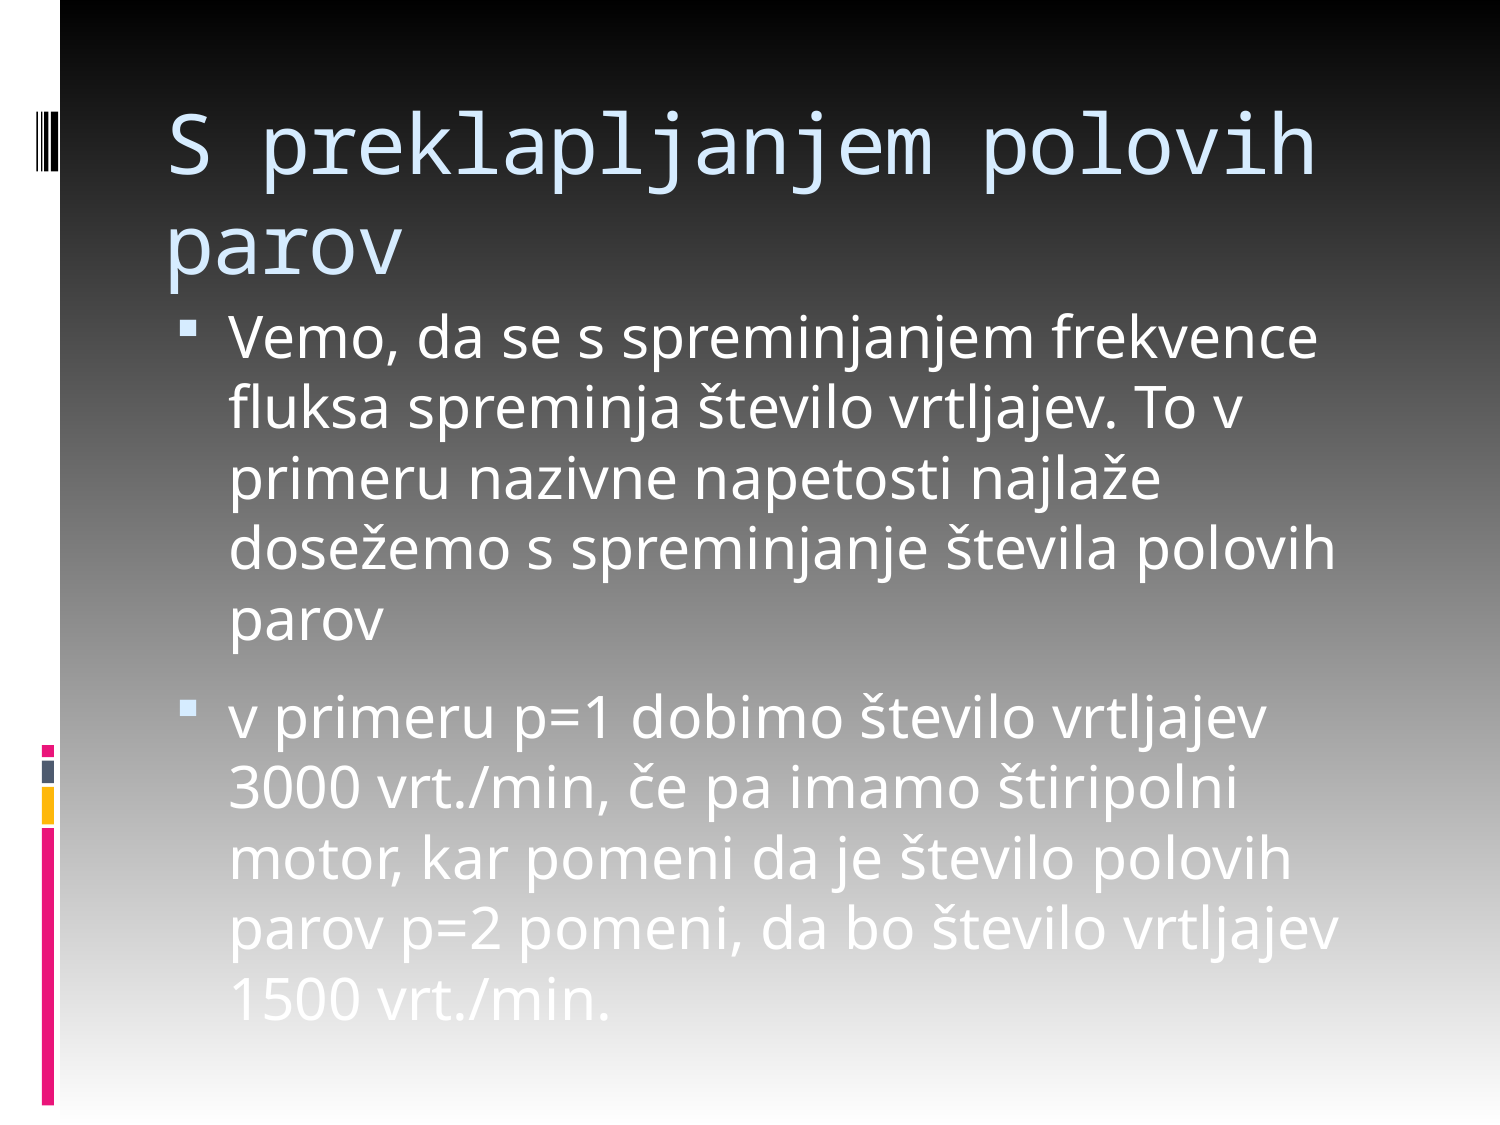

# S preklapljanjem polovih parov
Vemo, da se s spreminjanjem frekvence fluksa spreminja število vrtljajev. To v primeru nazivne napetosti najlaže dosežemo s spreminjanje števila polovih parov
v primeru p=1 dobimo število vrtljajev 3000 vrt./min, če pa imamo štiripolni motor, kar pomeni da je število polovih parov p=2 pomeni, da bo število vrtljajev 1500 vrt./min.